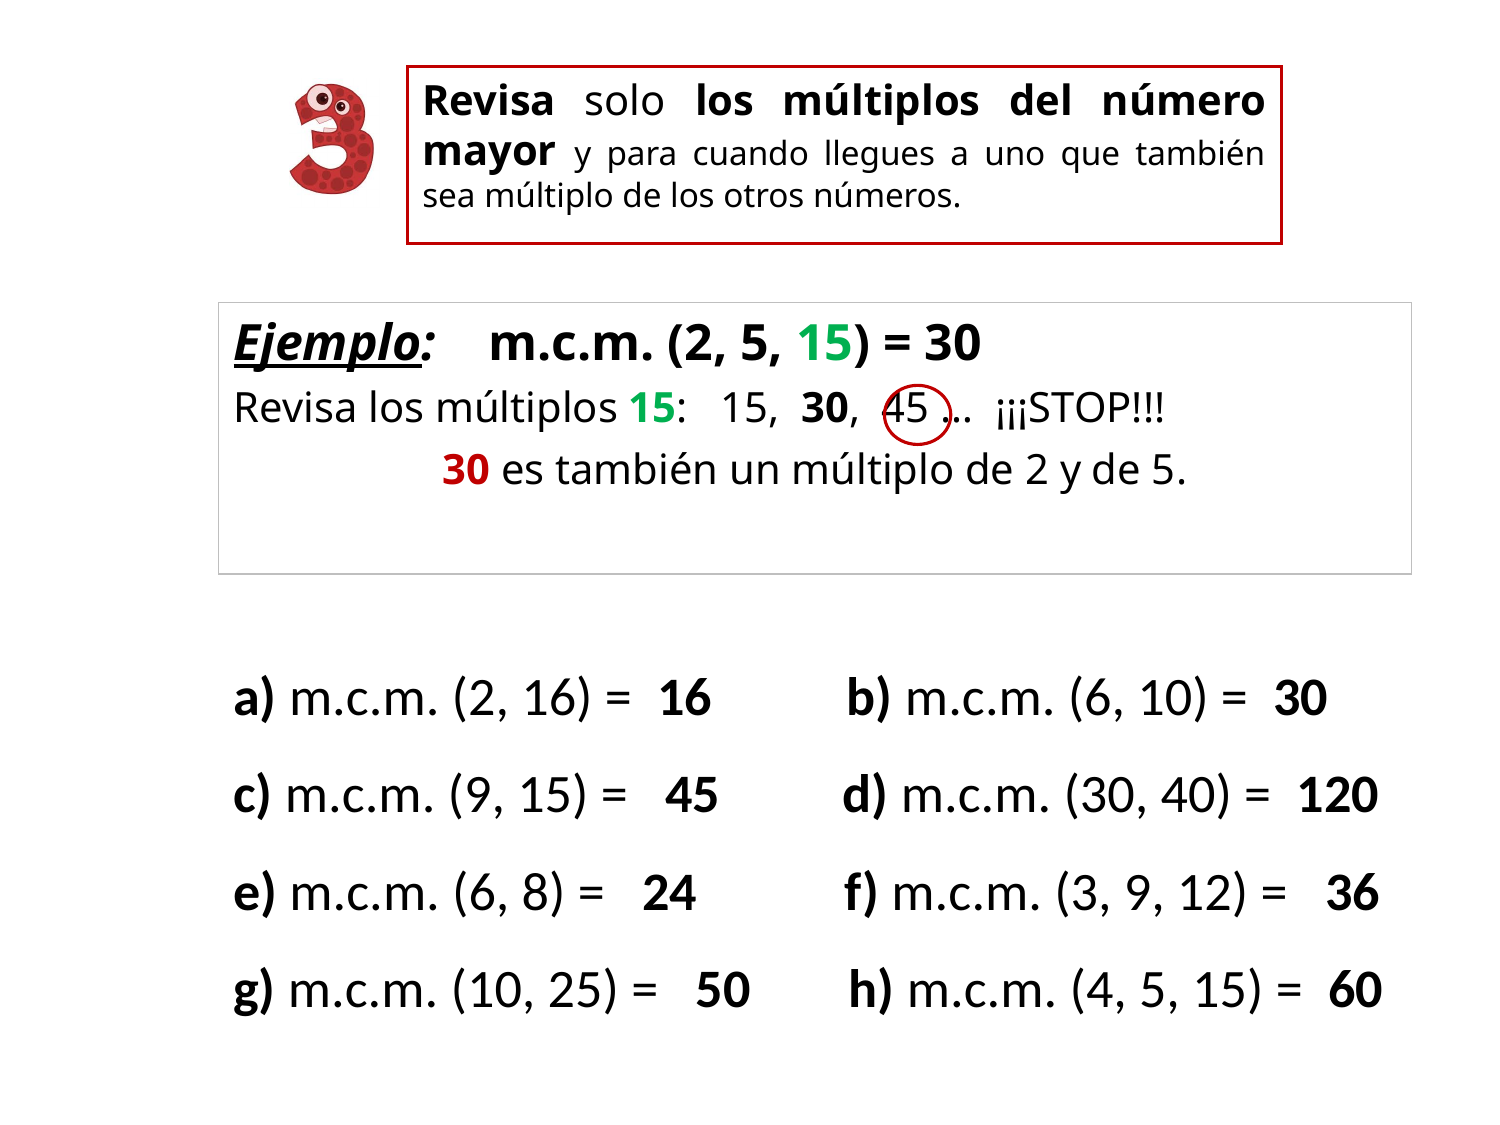

Revisa solo los múltiplos del número mayor y para cuando llegues a uno que también sea múltiplo de los otros números.
Si uno de los números es múltiplo de los otros, entonces él es el m.c.m.
Ejemplo: m.c.m. (2, 5, 15) = 30
Revisa los múltiplos 15: 15, 30, 45 … ¡¡¡STOP!!!
30 es también un múltiplo de 2 y de 5.
a) m.c.m. (2, 16) = 16 b) m.c.m. (6, 10) = 30
c) m.c.m. (9, 15) = 45 d) m.c.m. (30, 40) = 120
e) m.c.m. (6, 8) = 24 f) m.c.m. (3, 9, 12) = 36
g) m.c.m. (10, 25) = 50 h) m.c.m. (4, 5, 15) = 60